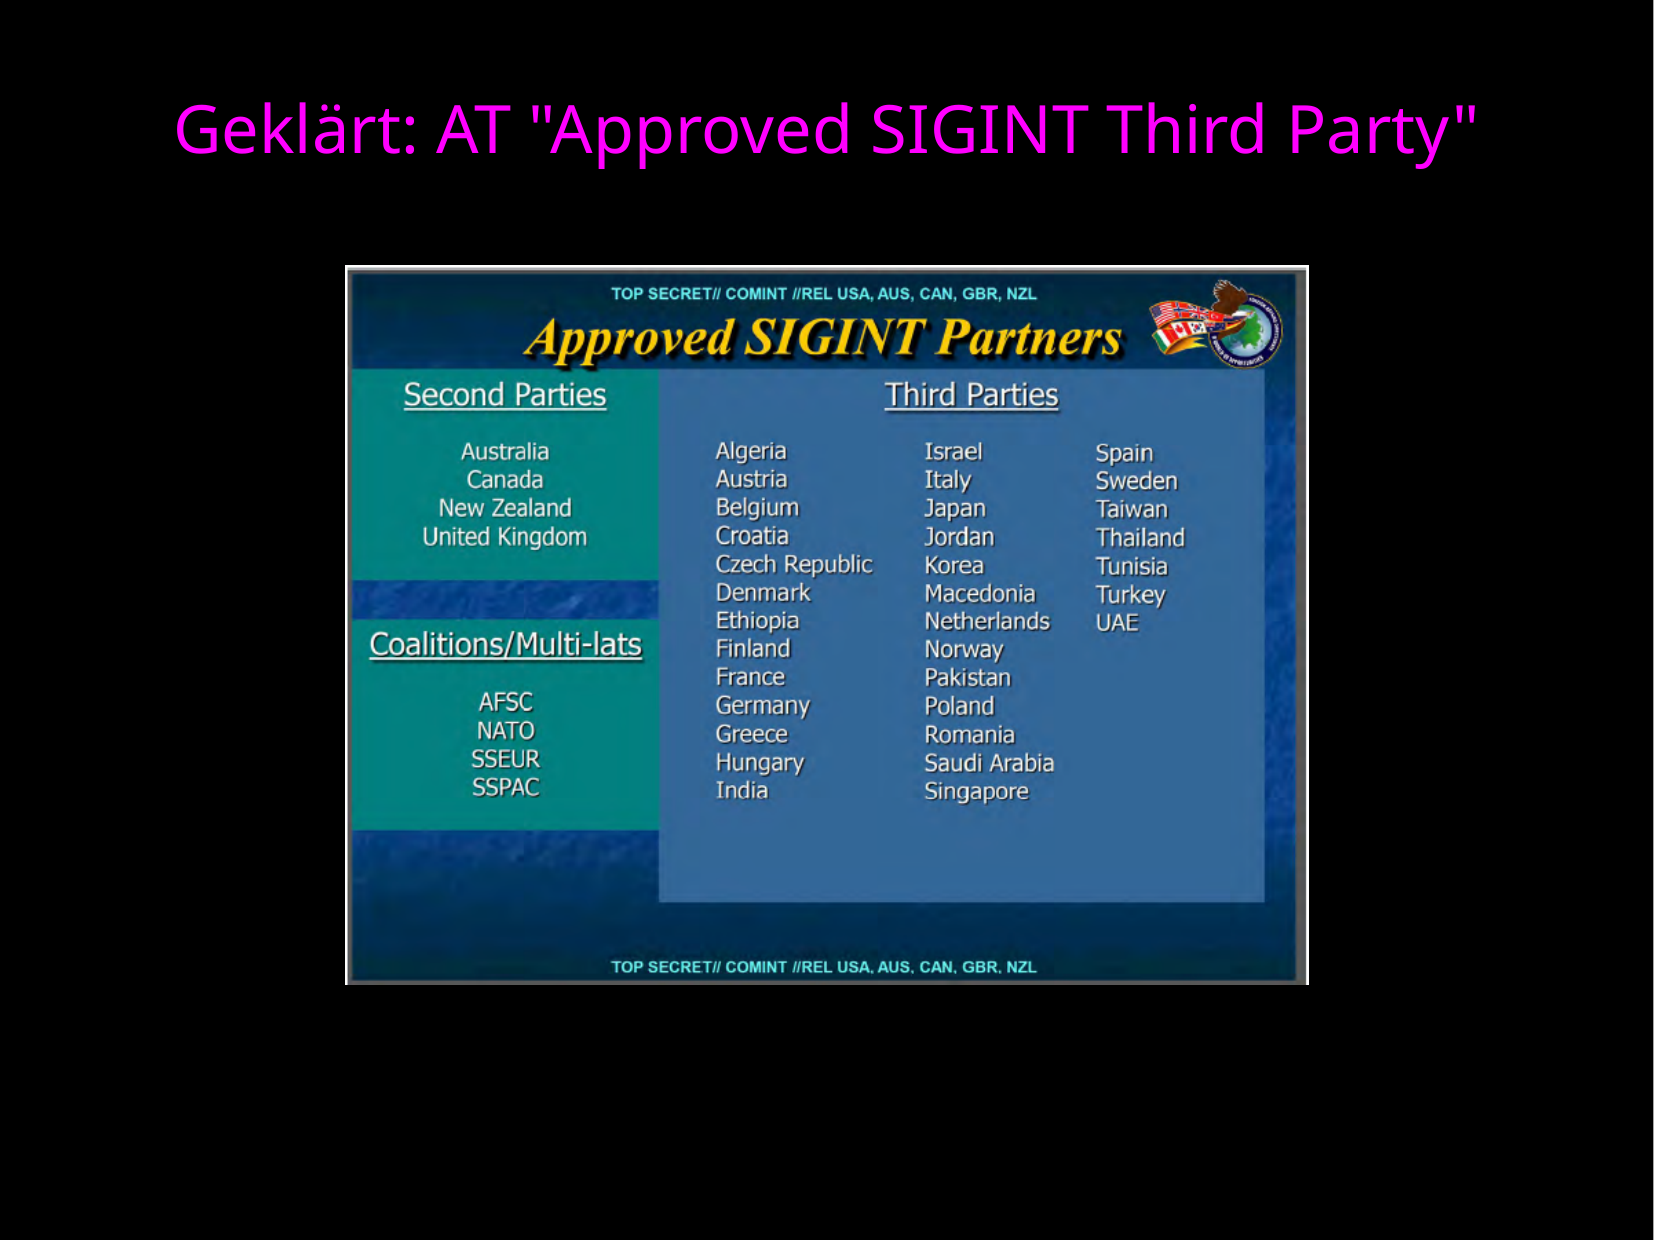

# Geklärt: AT "Approved SIGINT Third Party"